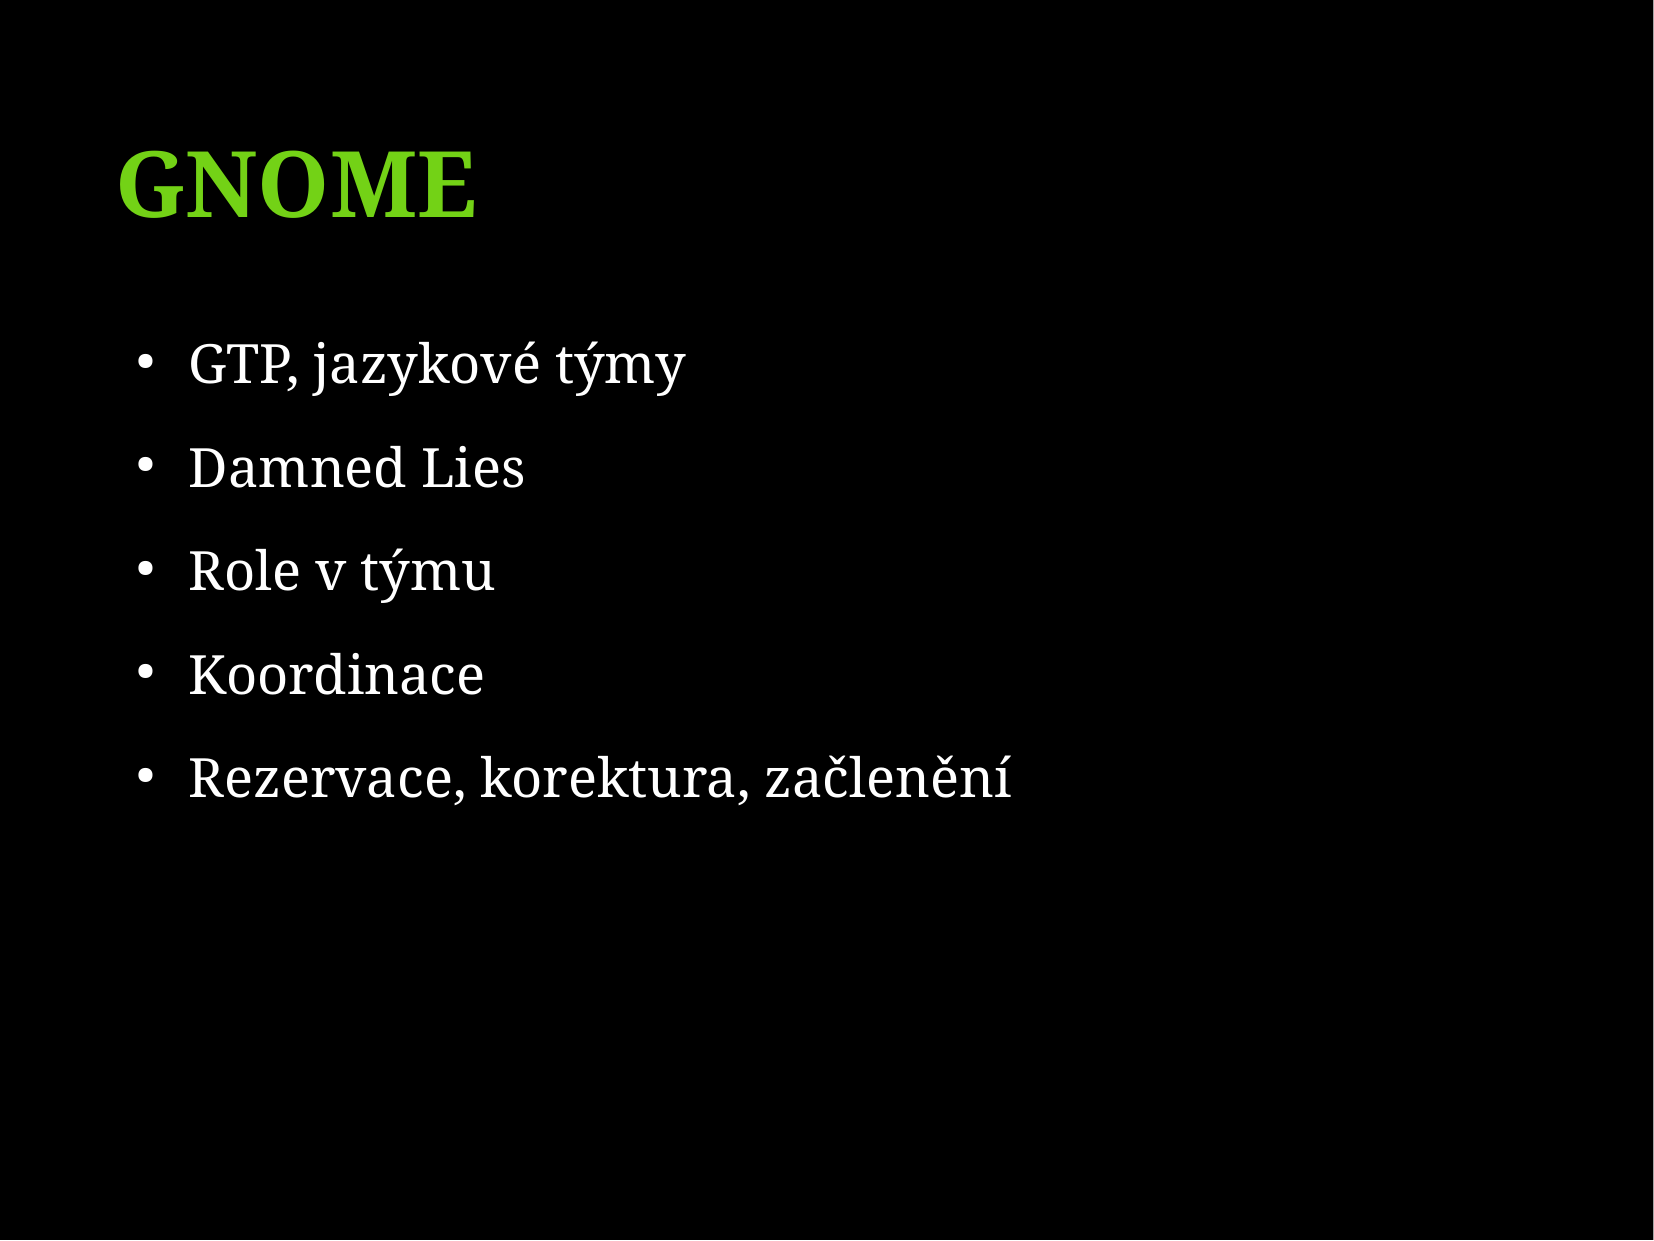

# GNOME
GTP, jazykové týmy
Damned Lies
Role v týmu
Koordinace
Rezervace, korektura, začlenění